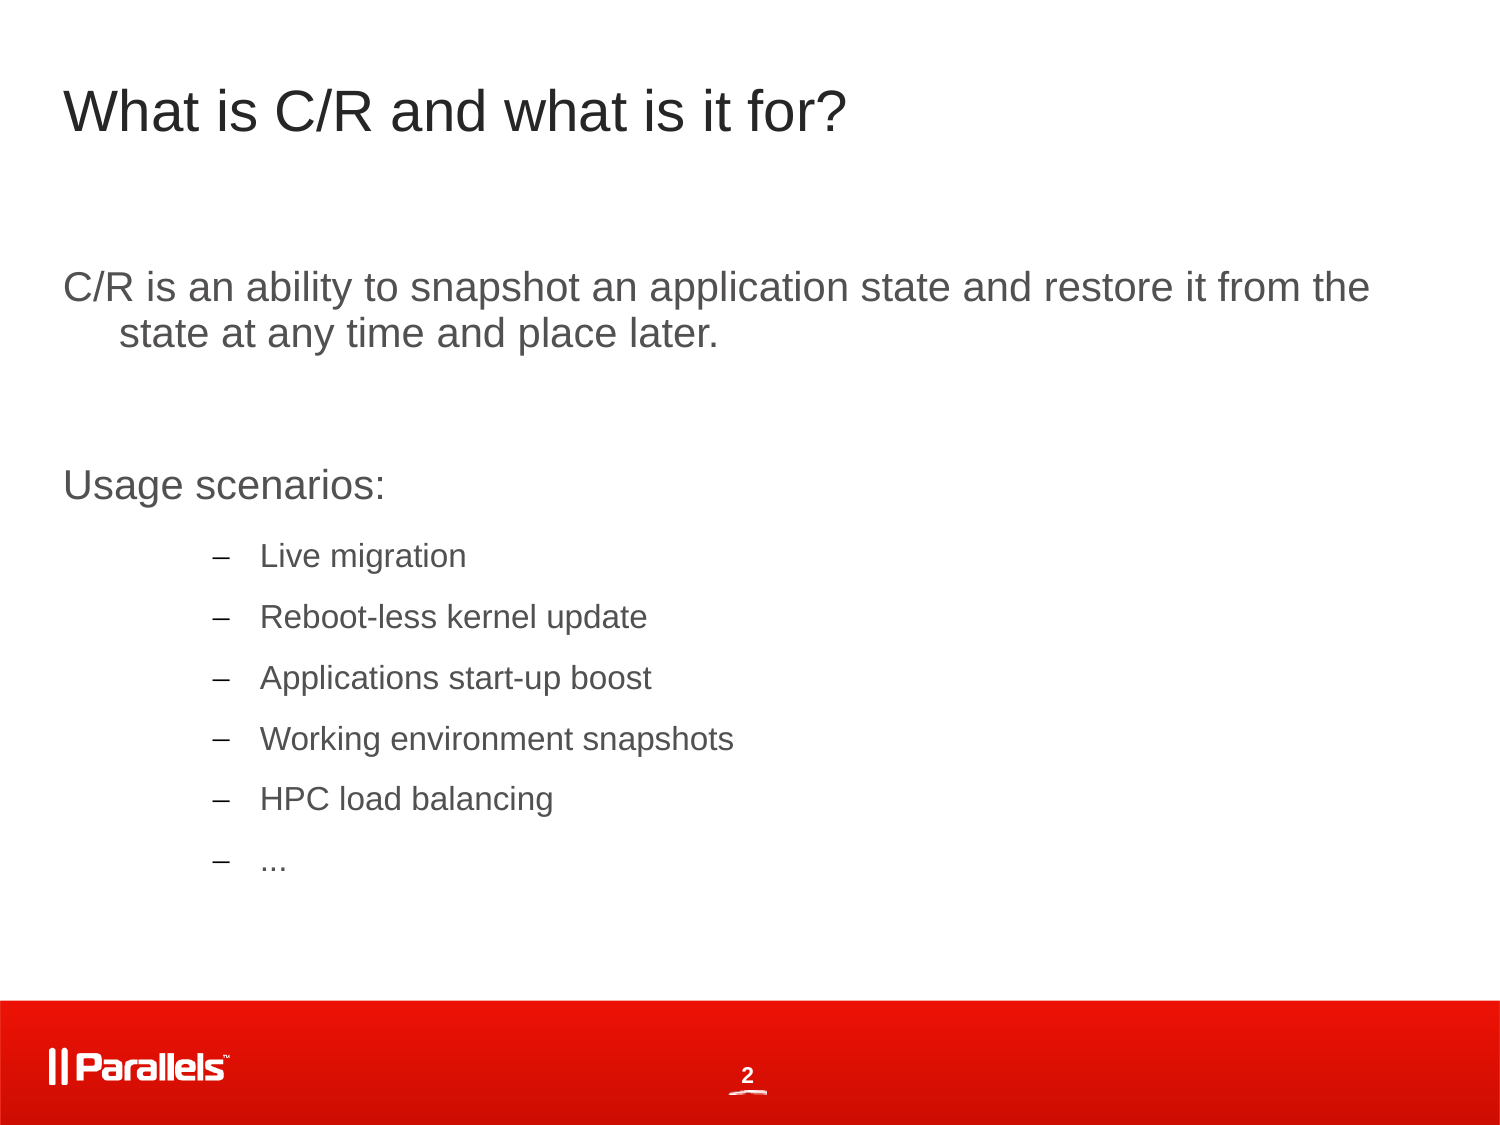

# What is C/R and what is it for?
C/R is an ability to snapshot an application state and restore it from the state at any time and place later.
Usage scenarios:
Live migration
Reboot-less kernel update
Applications start-up boost
Working environment snapshots
HPC load balancing
...